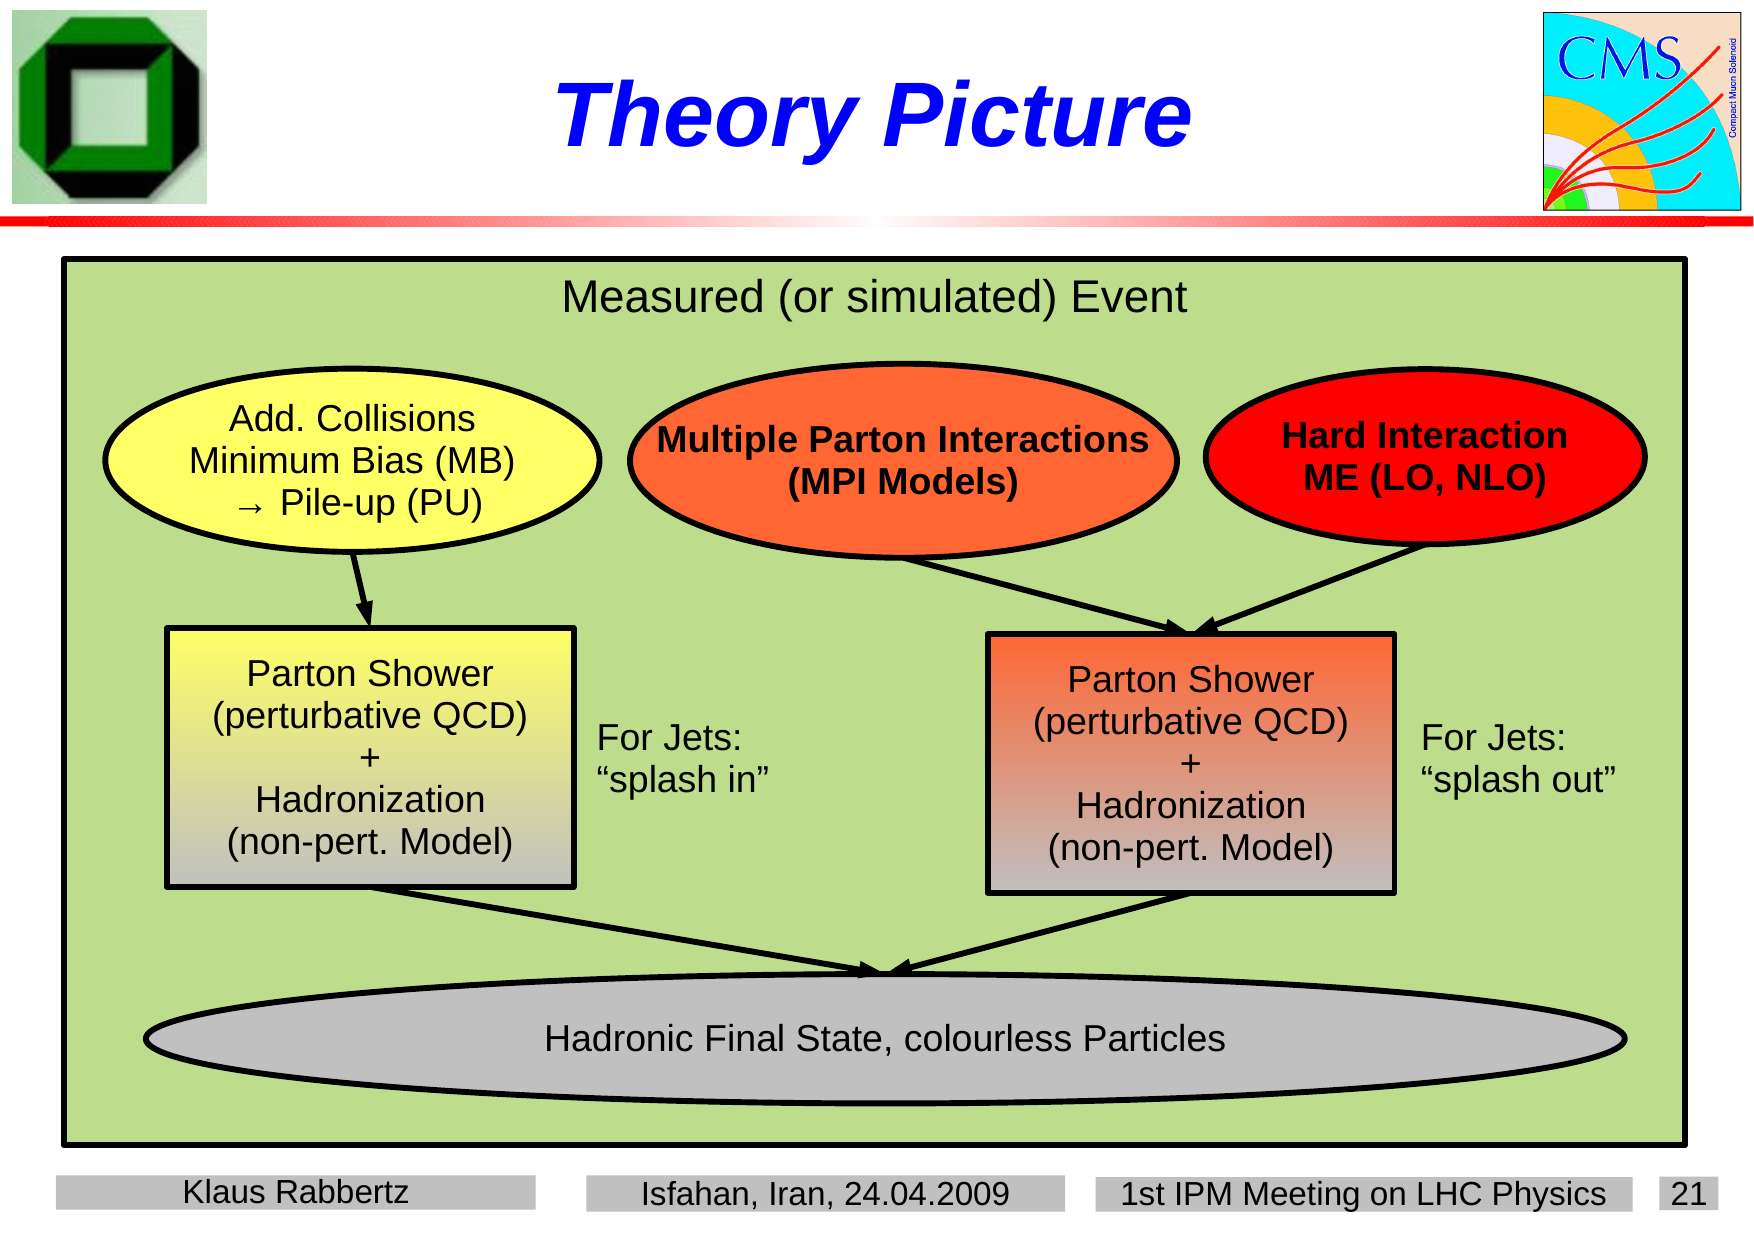

# Theory Picture
Measured (or simulated) Event
Multiple Parton Interactions
(MPI Models)
Add. Collisions
Minimum Bias (MB)
 → Pile-up (PU)
Hard Interaction
ME (LO, NLO)
Parton Shower
(perturbative QCD)
+
Hadronization
(non-pert. Model)
Parton Shower
(perturbative QCD)
+
Hadronization
(non-pert. Model)
For Jets:
“splash in”
For Jets:
“splash out”
Hadronic Final State, colourless Particles